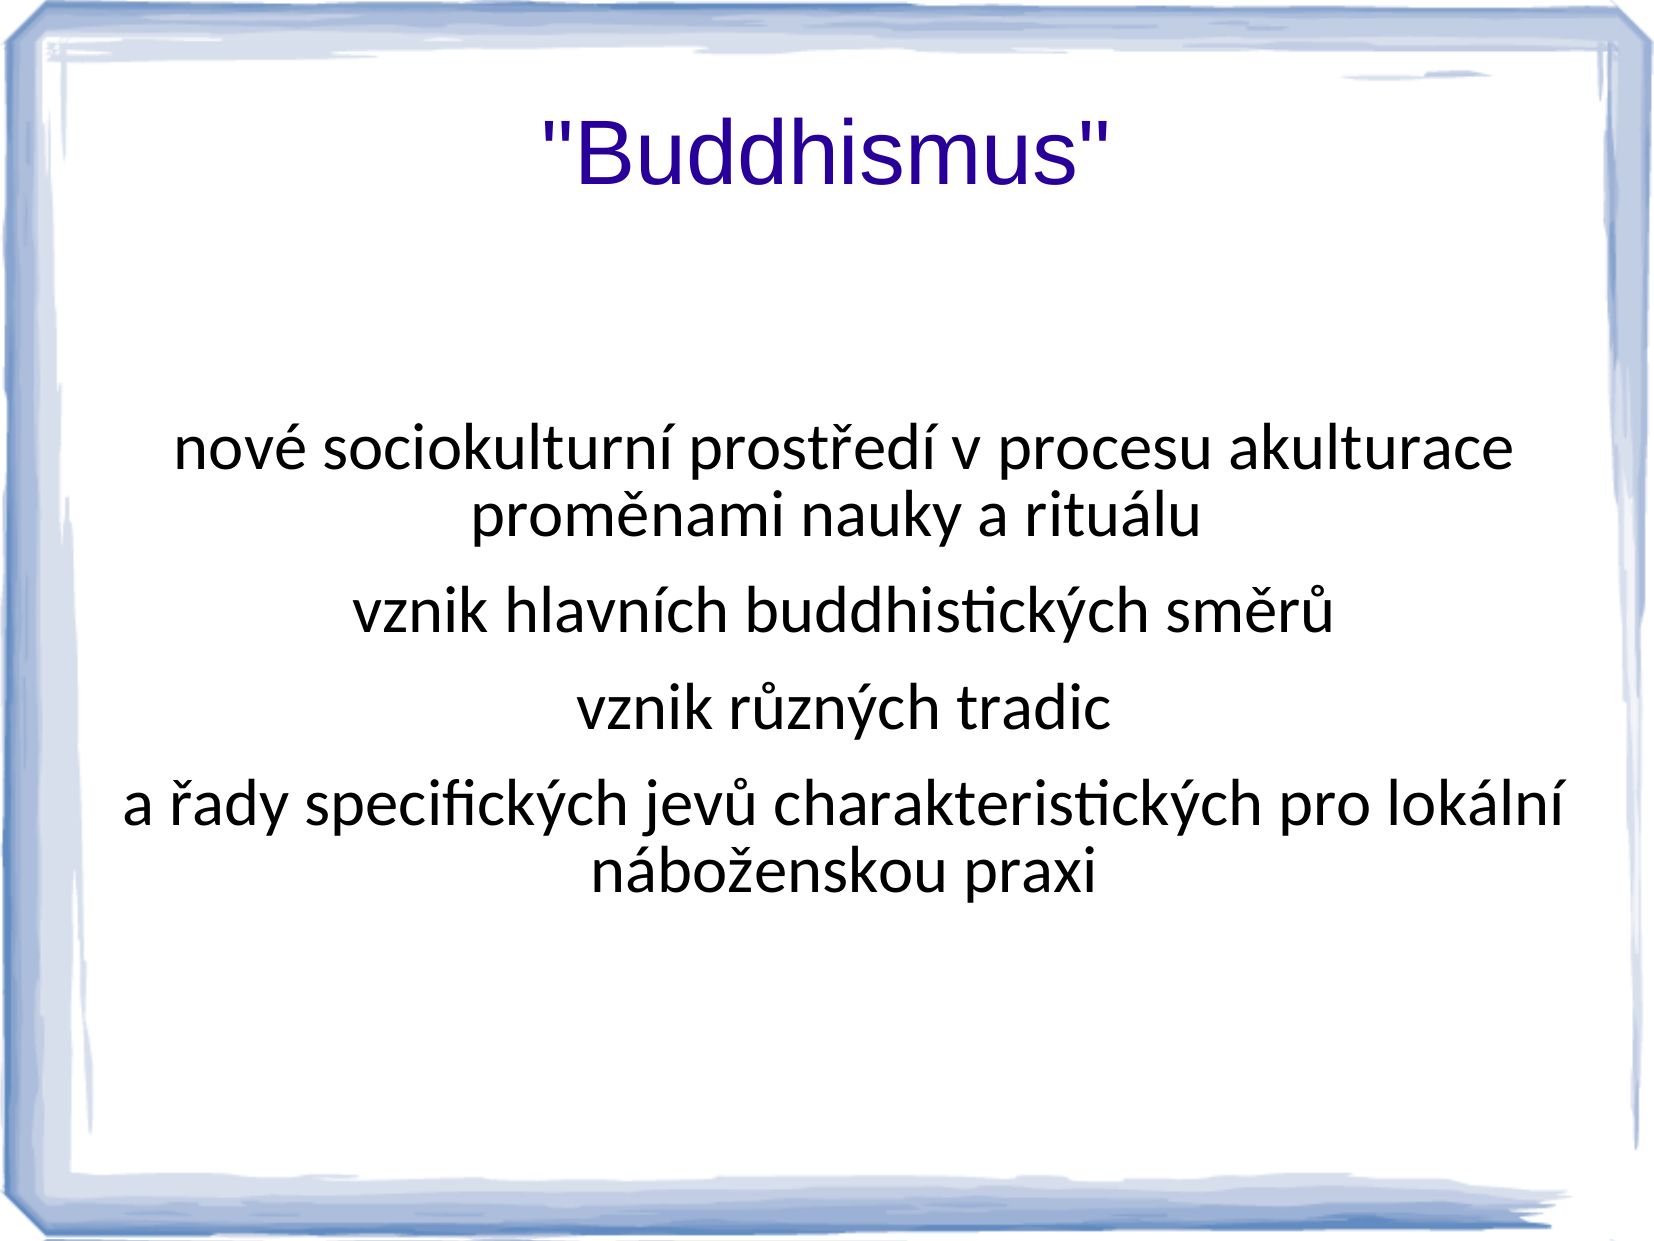

# "Buddhismus"
nové sociokulturní prostředí v procesu akulturace proměnami nauky a rituálu
vznik hlavních buddhistických směrů
vznik různých tradic
a řady specifických jevů charakteristických pro lokální náboženskou praxi